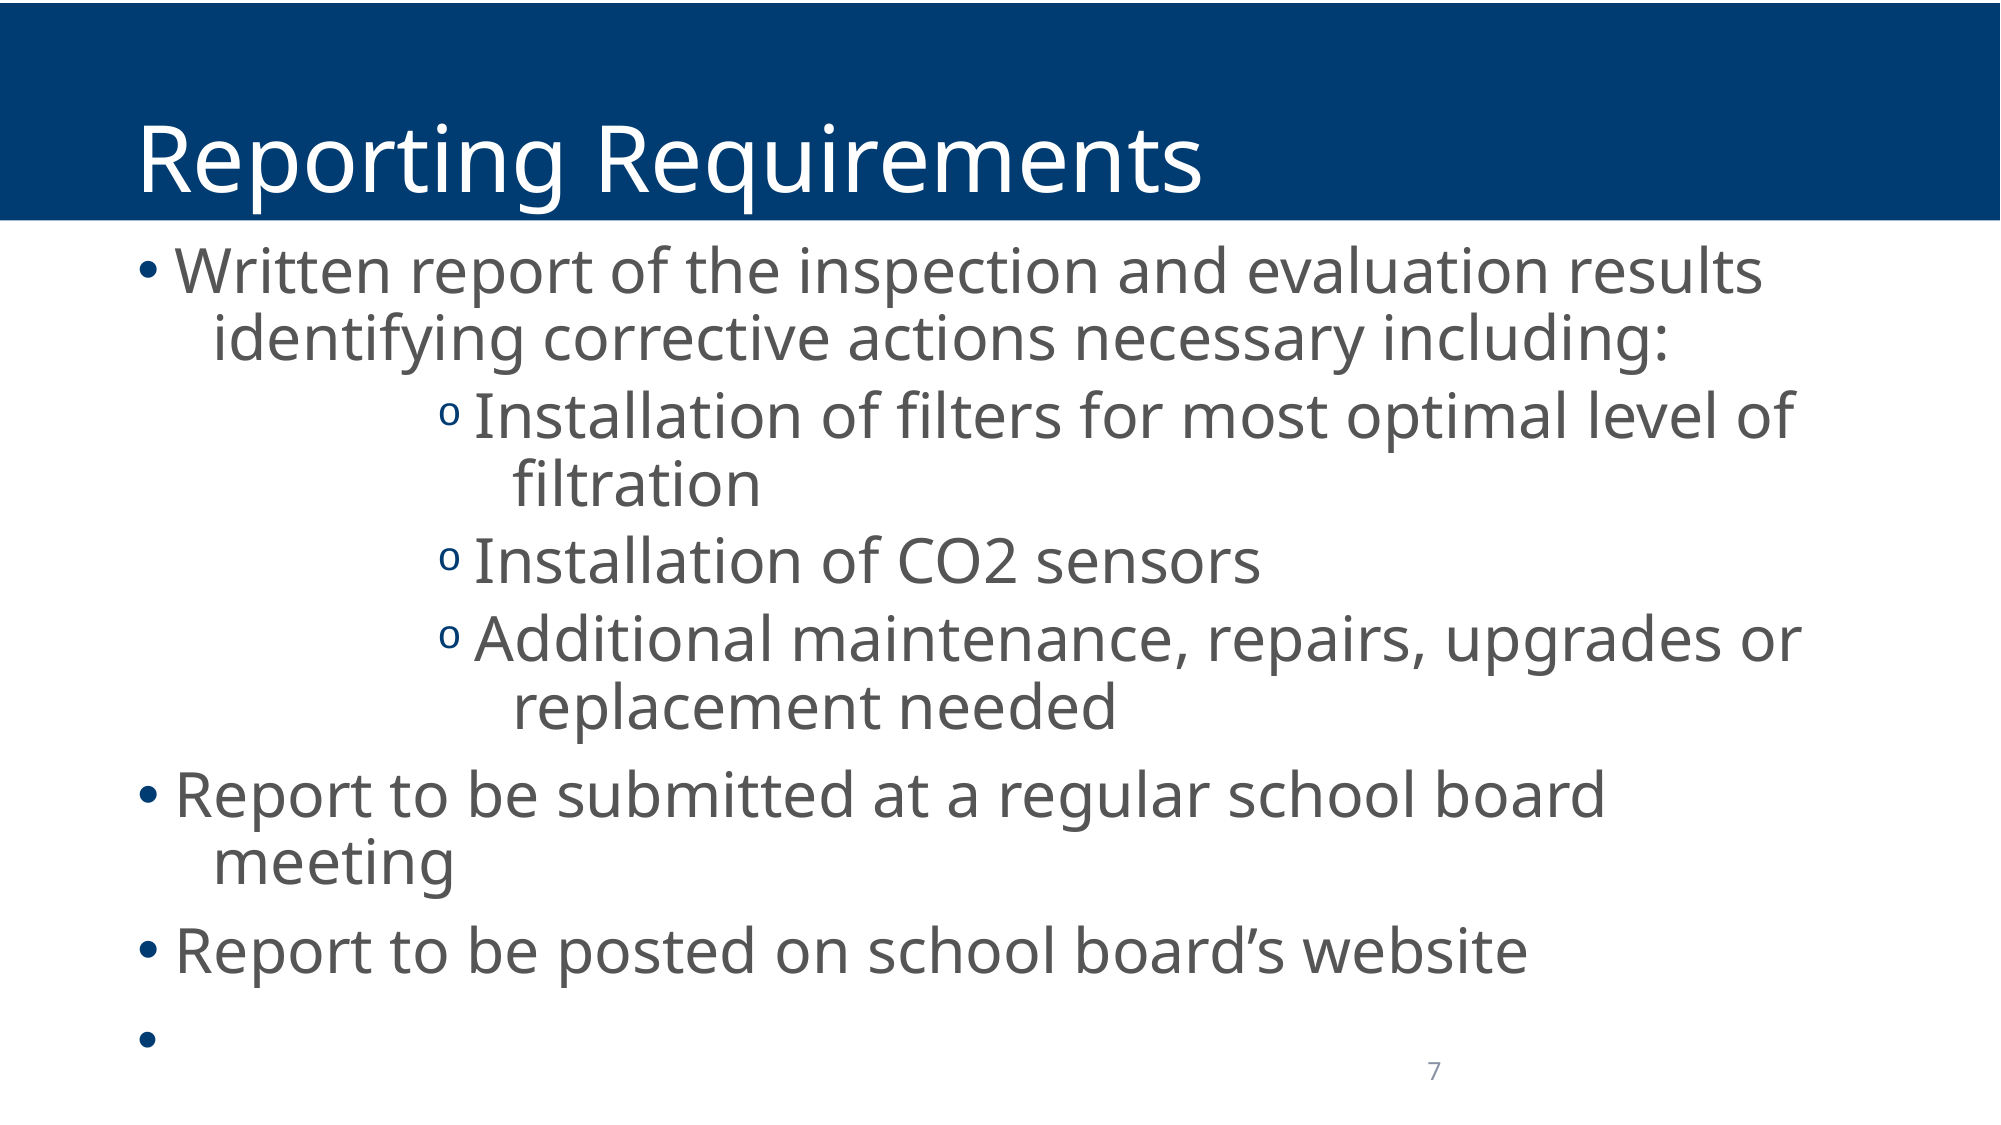

# Reporting Requirements
Written report of the inspection and evaluation results identifying corrective actions necessary including:
Installation of filters for most optimal level of filtration
Installation of CO2 sensors
Additional maintenance, repairs, upgrades or replacement needed
Report to be submitted at a regular school board meeting
Report to be posted on school board’s website